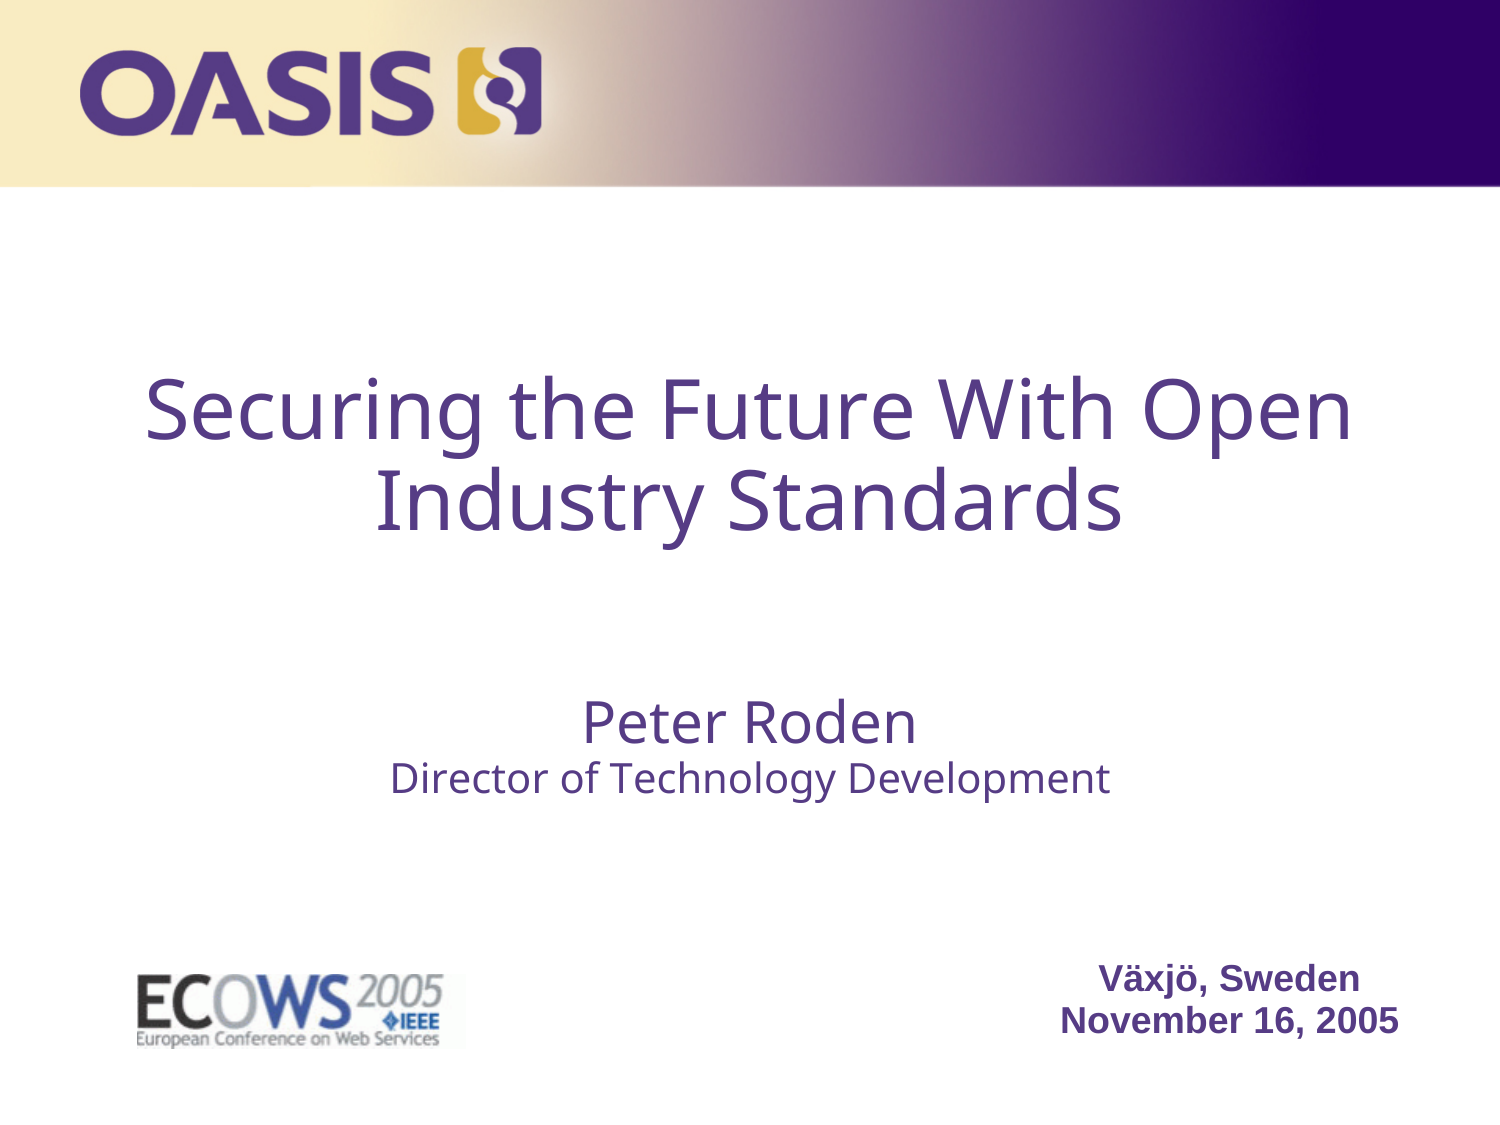

# Securing the Future With Open Industry Standards Peter Roden Director of Technology Development
Växjö, Sweden
November 16, 2005